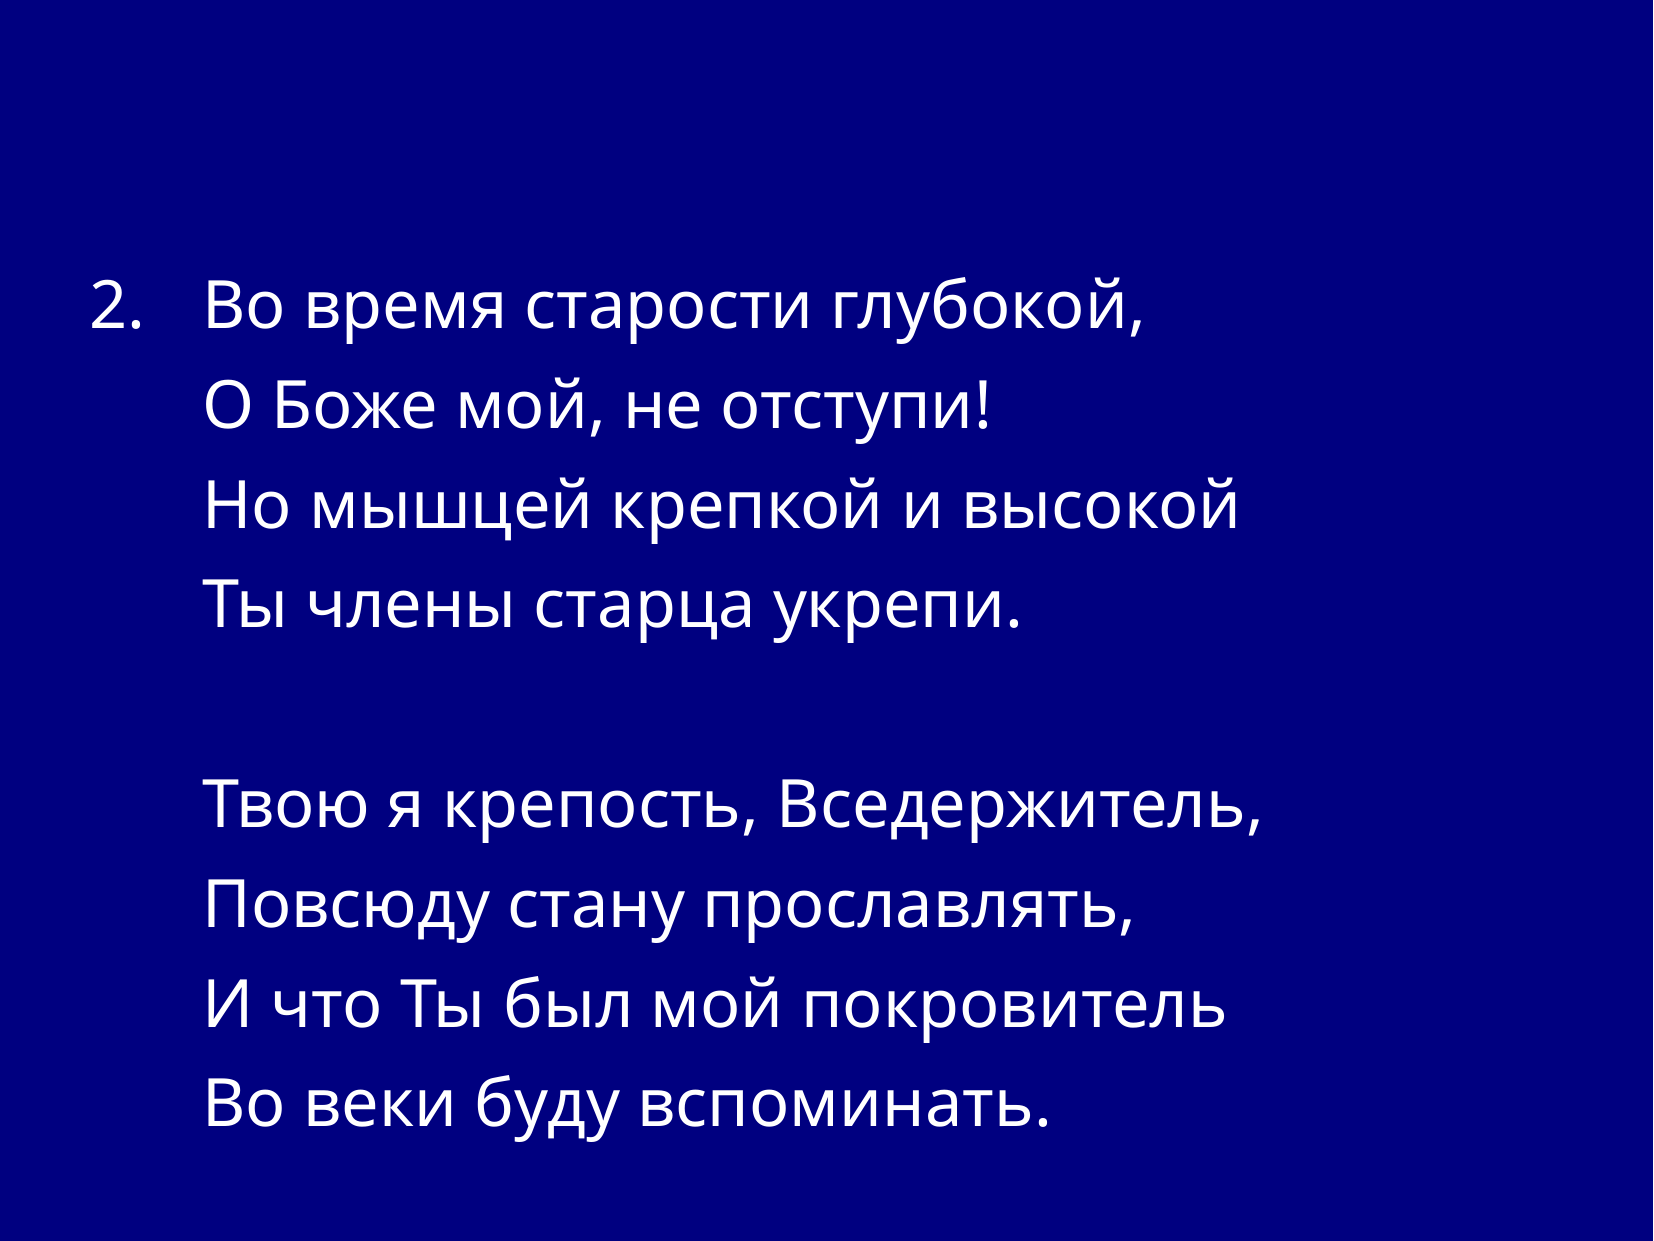

2.	Во время старости глубокой,
	О Боже мой, не отступи!
	Но мышцей крепкой и высокой
	Ты члены старца укрепи.
	Твою я крепость, Вседержитель,
	Повсюду стану прославлять,
	И что Ты был мой покровитель
	Во веки буду вспоминать.